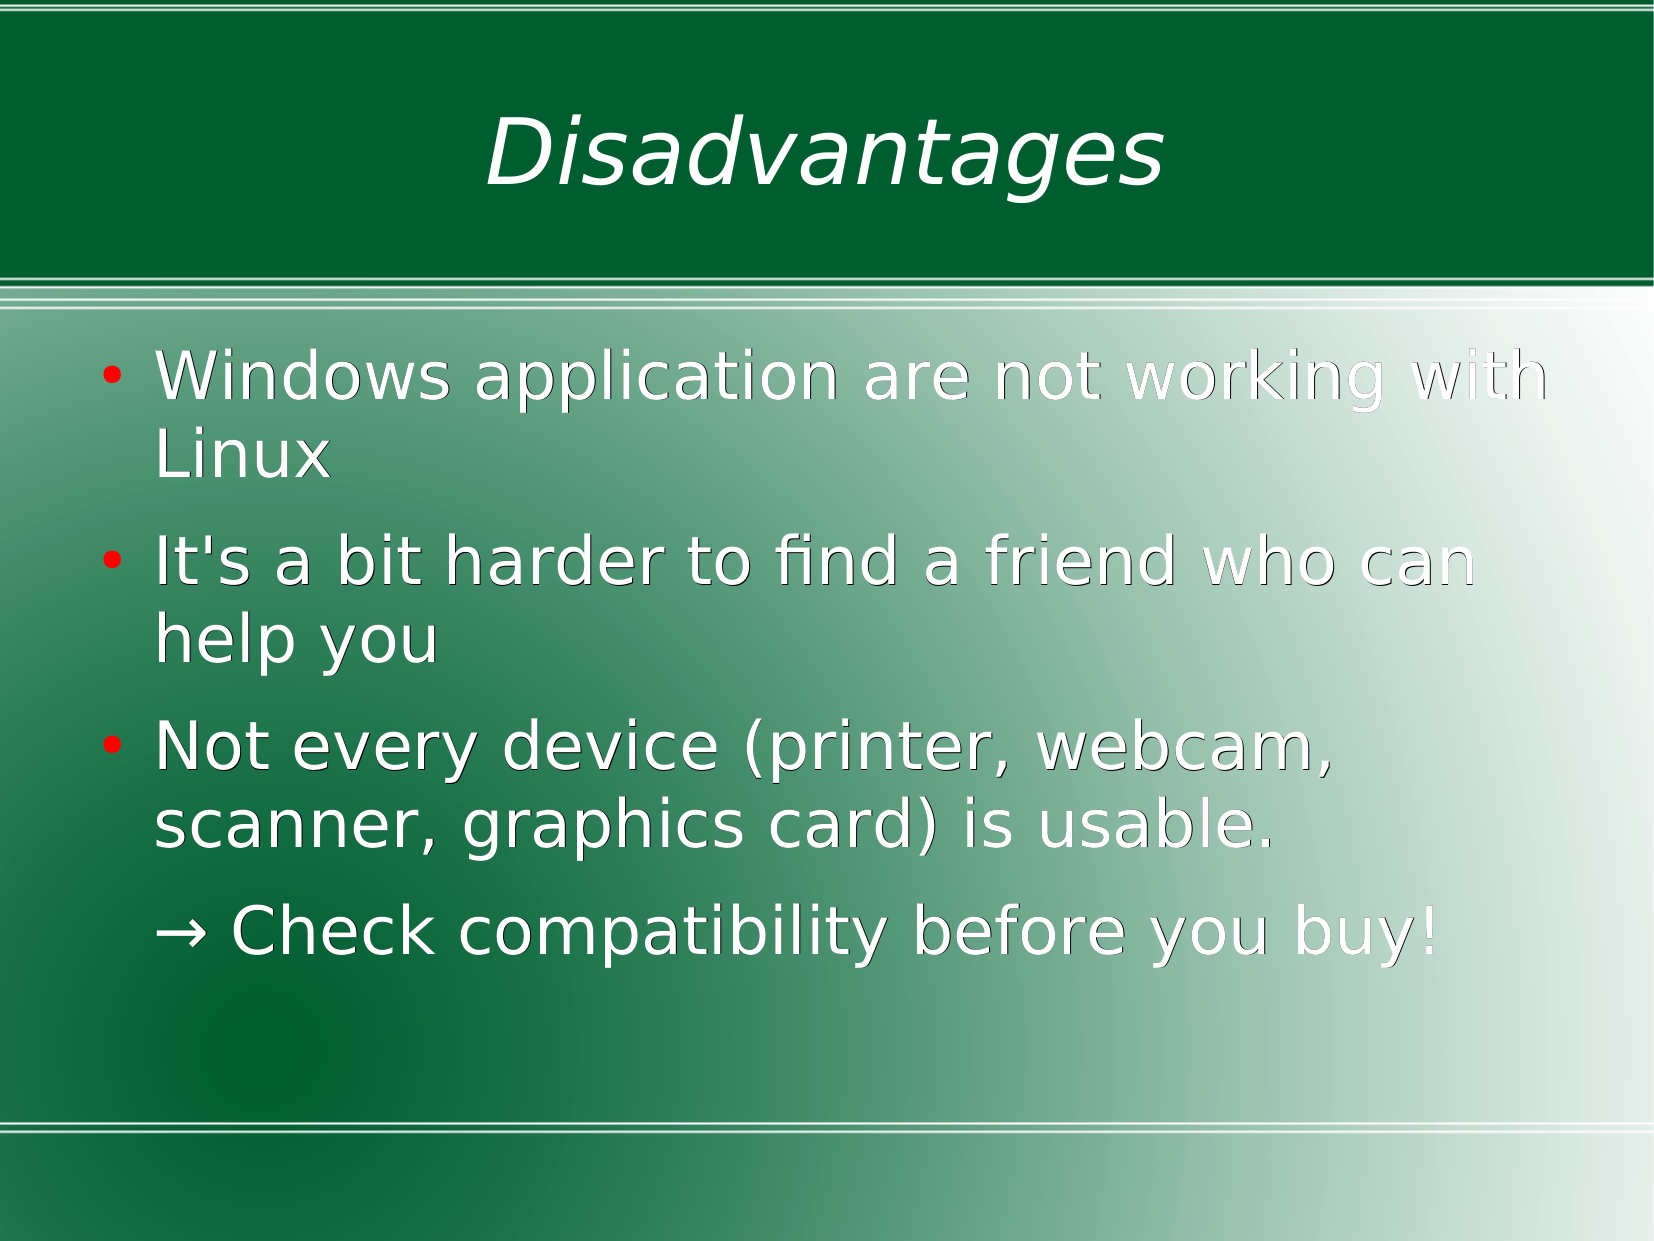

# Disadvantages
Windows application are not working with Linux
It's a bit harder to find a friend who can help you
Not every device (printer, webcam, scanner, graphics card) is usable.
→ Check compatibility before you buy!